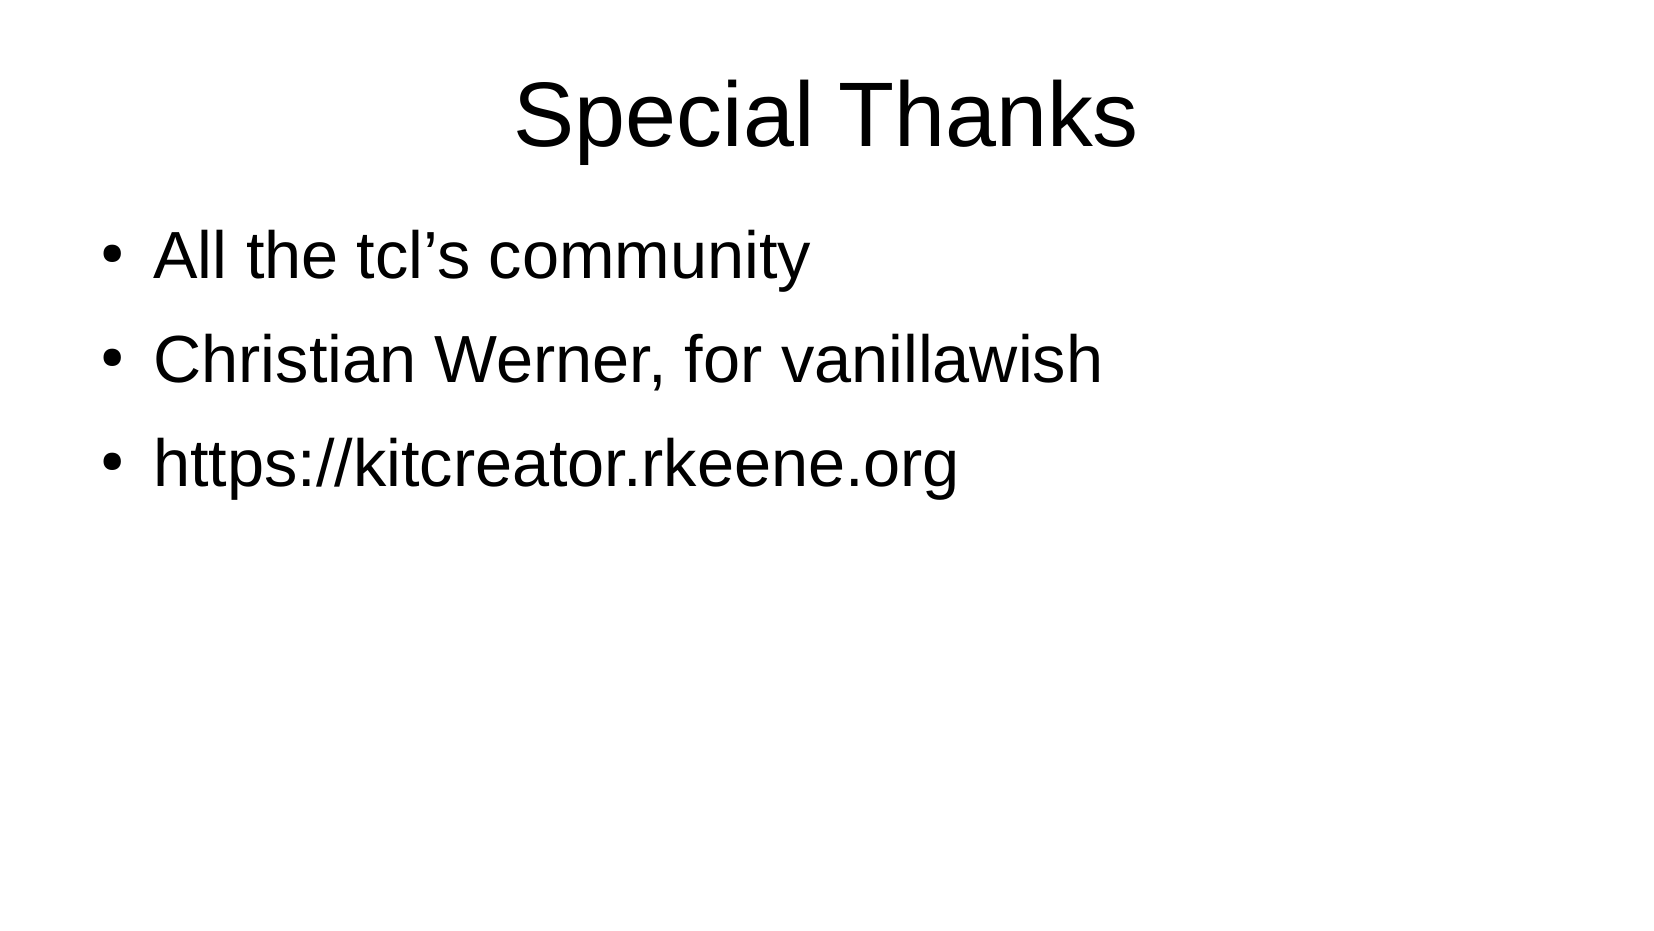

# Special Thanks
All the tcl’s community
Christian Werner, for vanillawish
https://kitcreator.rkeene.org